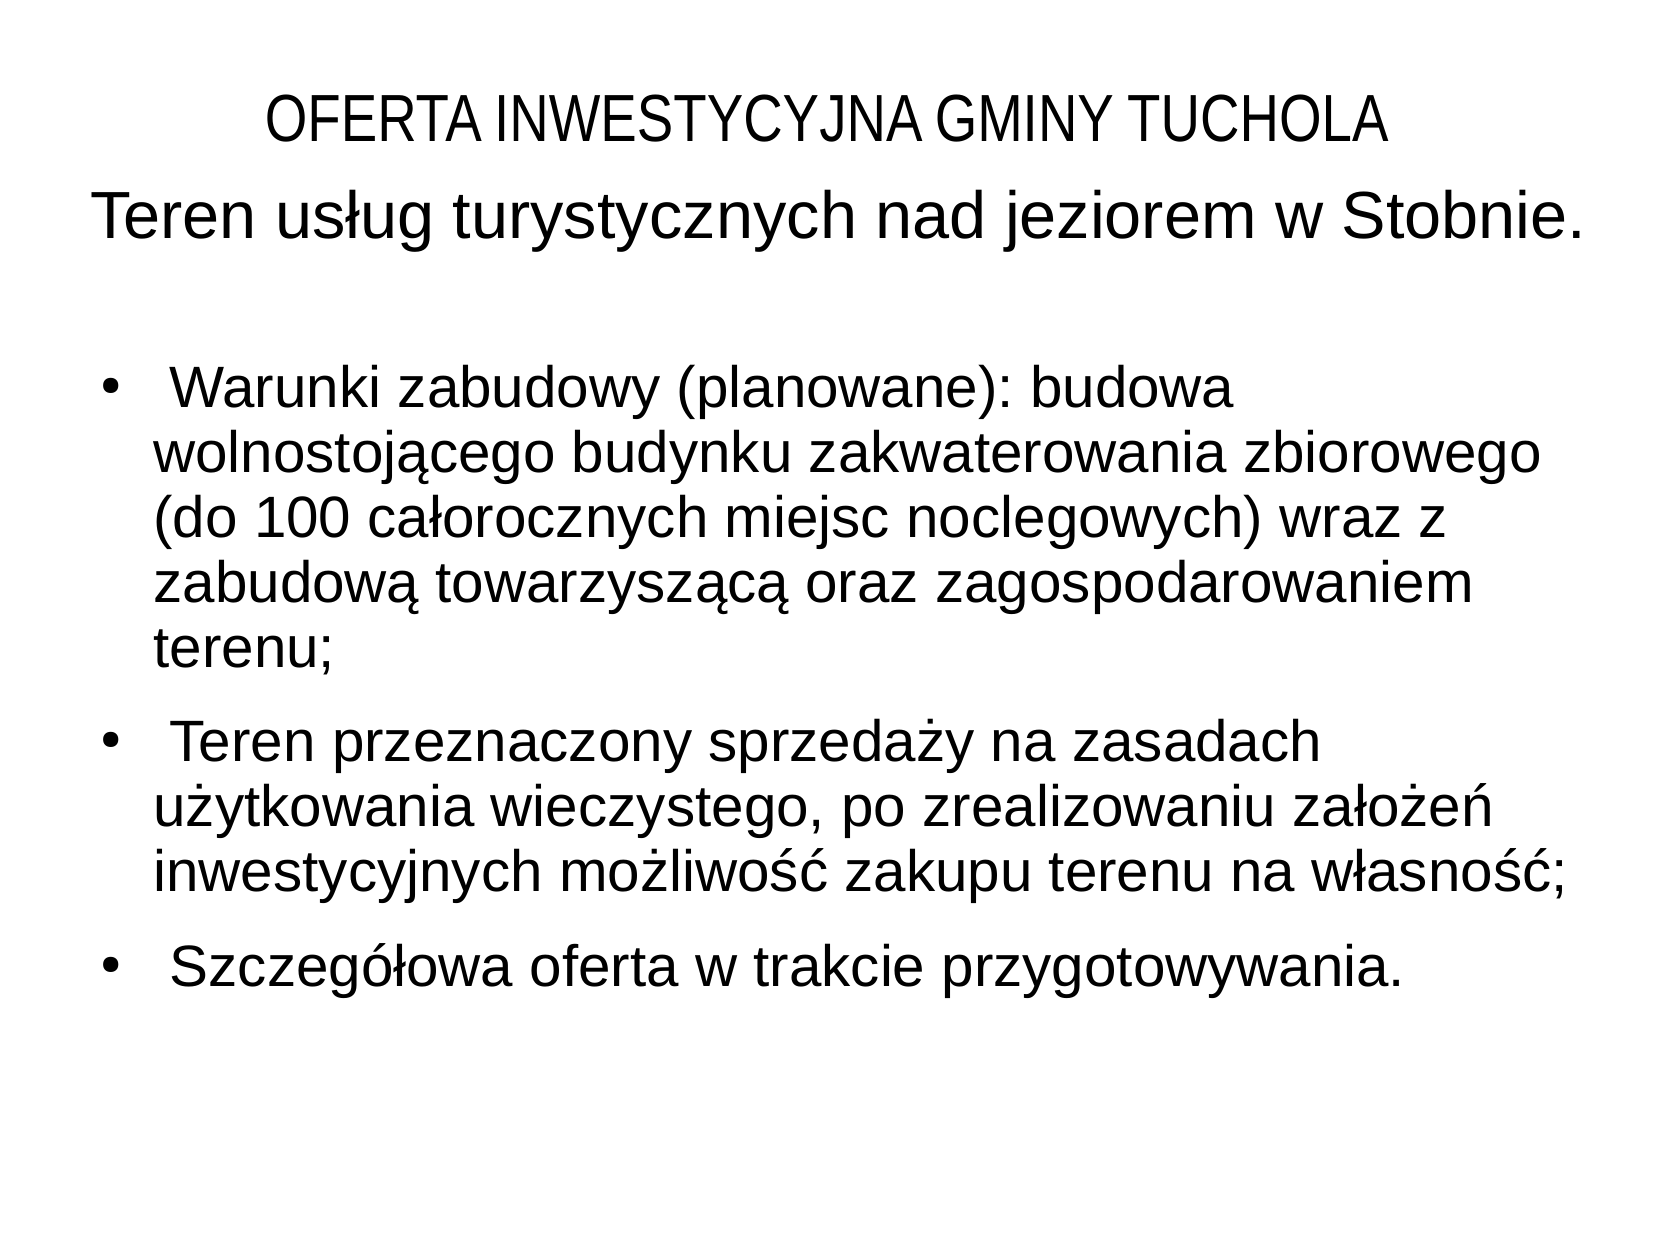

OFERTA INWESTYCYJNA GMINY TUCHOLA
Teren usług turystycznych nad jeziorem w Stobnie.
# Warunki zabudowy (planowane): budowa wolnostojącego budynku zakwaterowania zbiorowego (do 100 całorocznych miejsc noclegowych) wraz z zabudową towarzyszącą oraz zagospodarowaniem terenu;
 Teren przeznaczony sprzedaży na zasadach użytkowania wieczystego, po zrealizowaniu założeń inwestycyjnych możliwość zakupu terenu na własność;
 Szczegółowa oferta w trakcie przygotowywania.